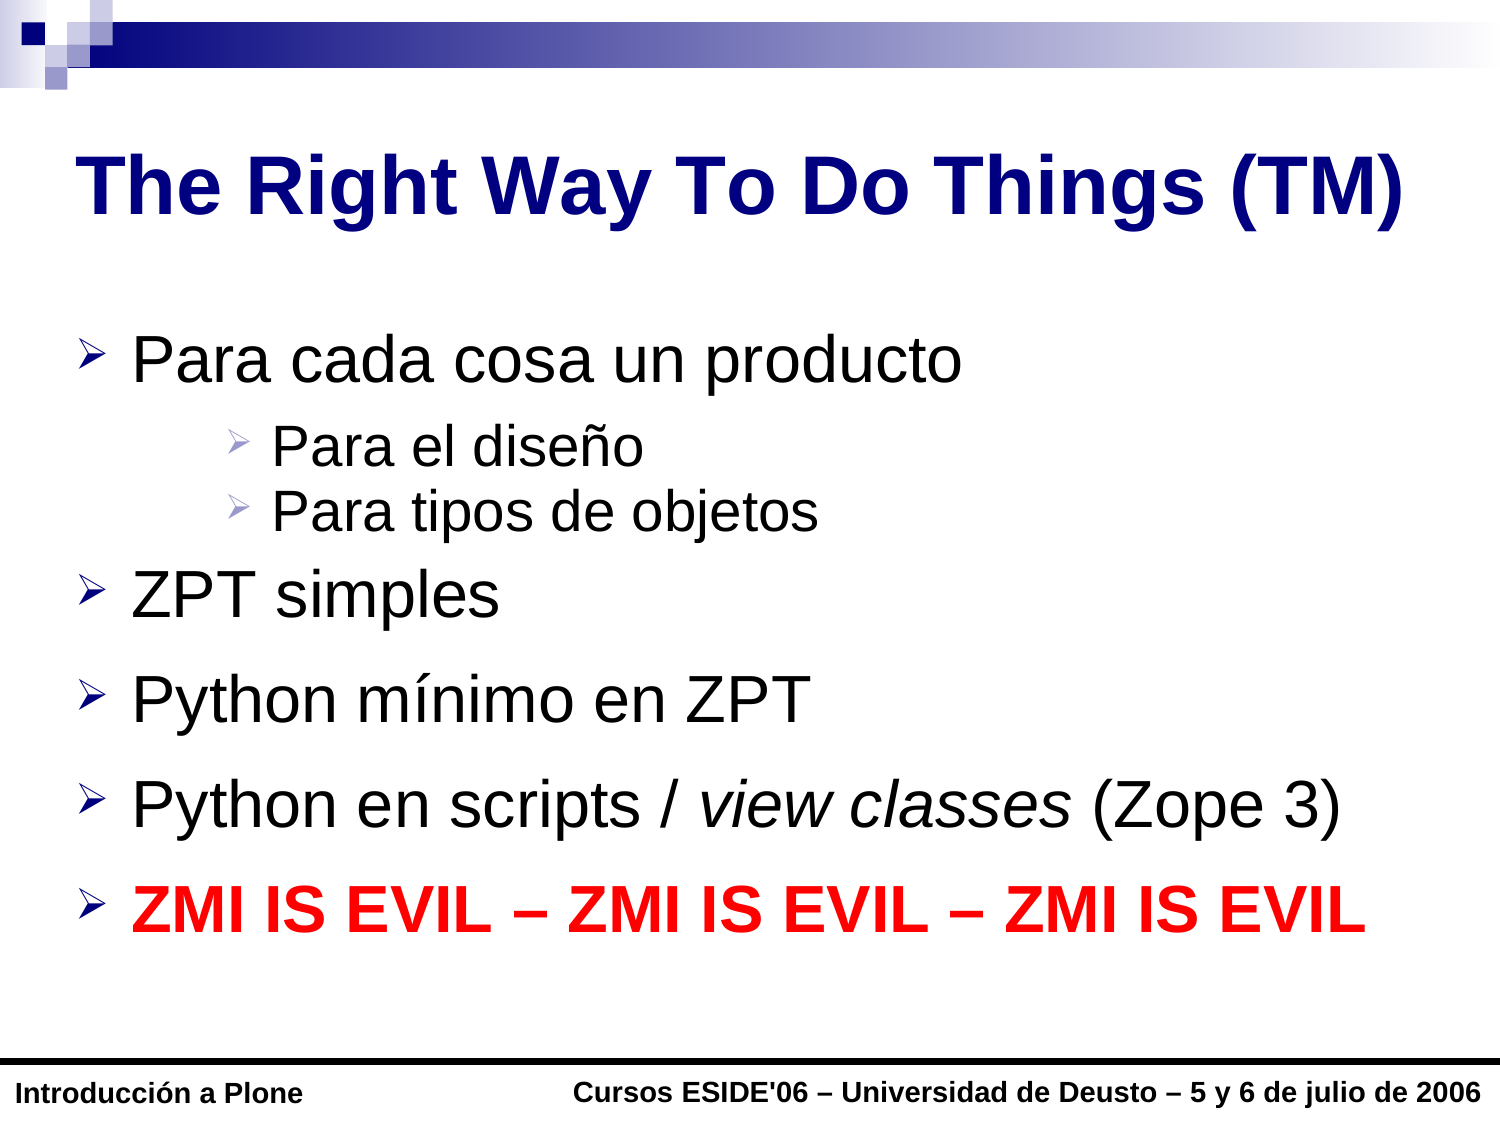

# The Right Way To Do Things (TM)
Para cada cosa un producto
Para el diseño
Para tipos de objetos
ZPT simples
Python mínimo en ZPT
Python en scripts / view classes (Zope 3)
ZMI IS EVIL – ZMI IS EVIL – ZMI IS EVIL